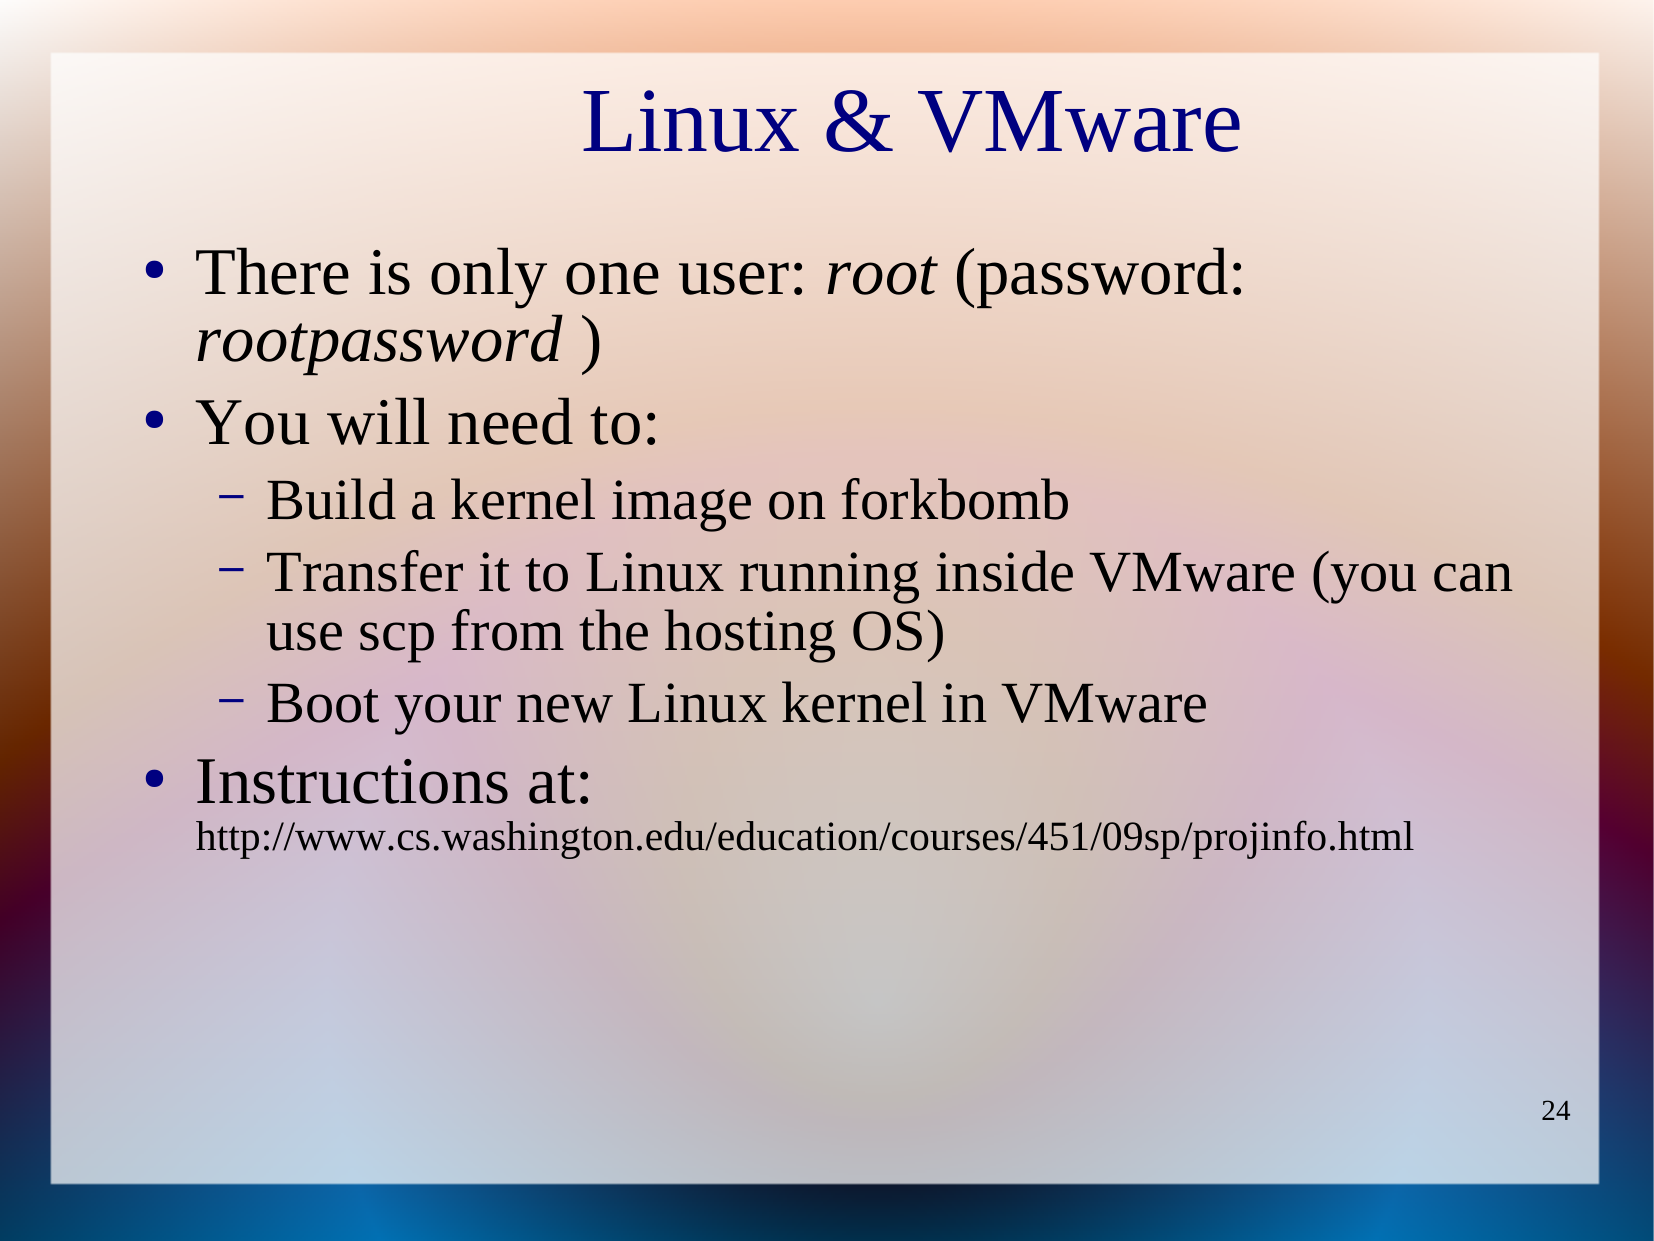

# Linux & VMware
There is only one user: root (password: rootpassword )
You will need to:
Build a kernel image on forkbomb
Transfer it to Linux running inside VMware (you can use scp from the hosting OS)
Boot your new Linux kernel in VMware
Instructions at:
http://www.cs.washington.edu/education/courses/451/09sp/projinfo.html
24